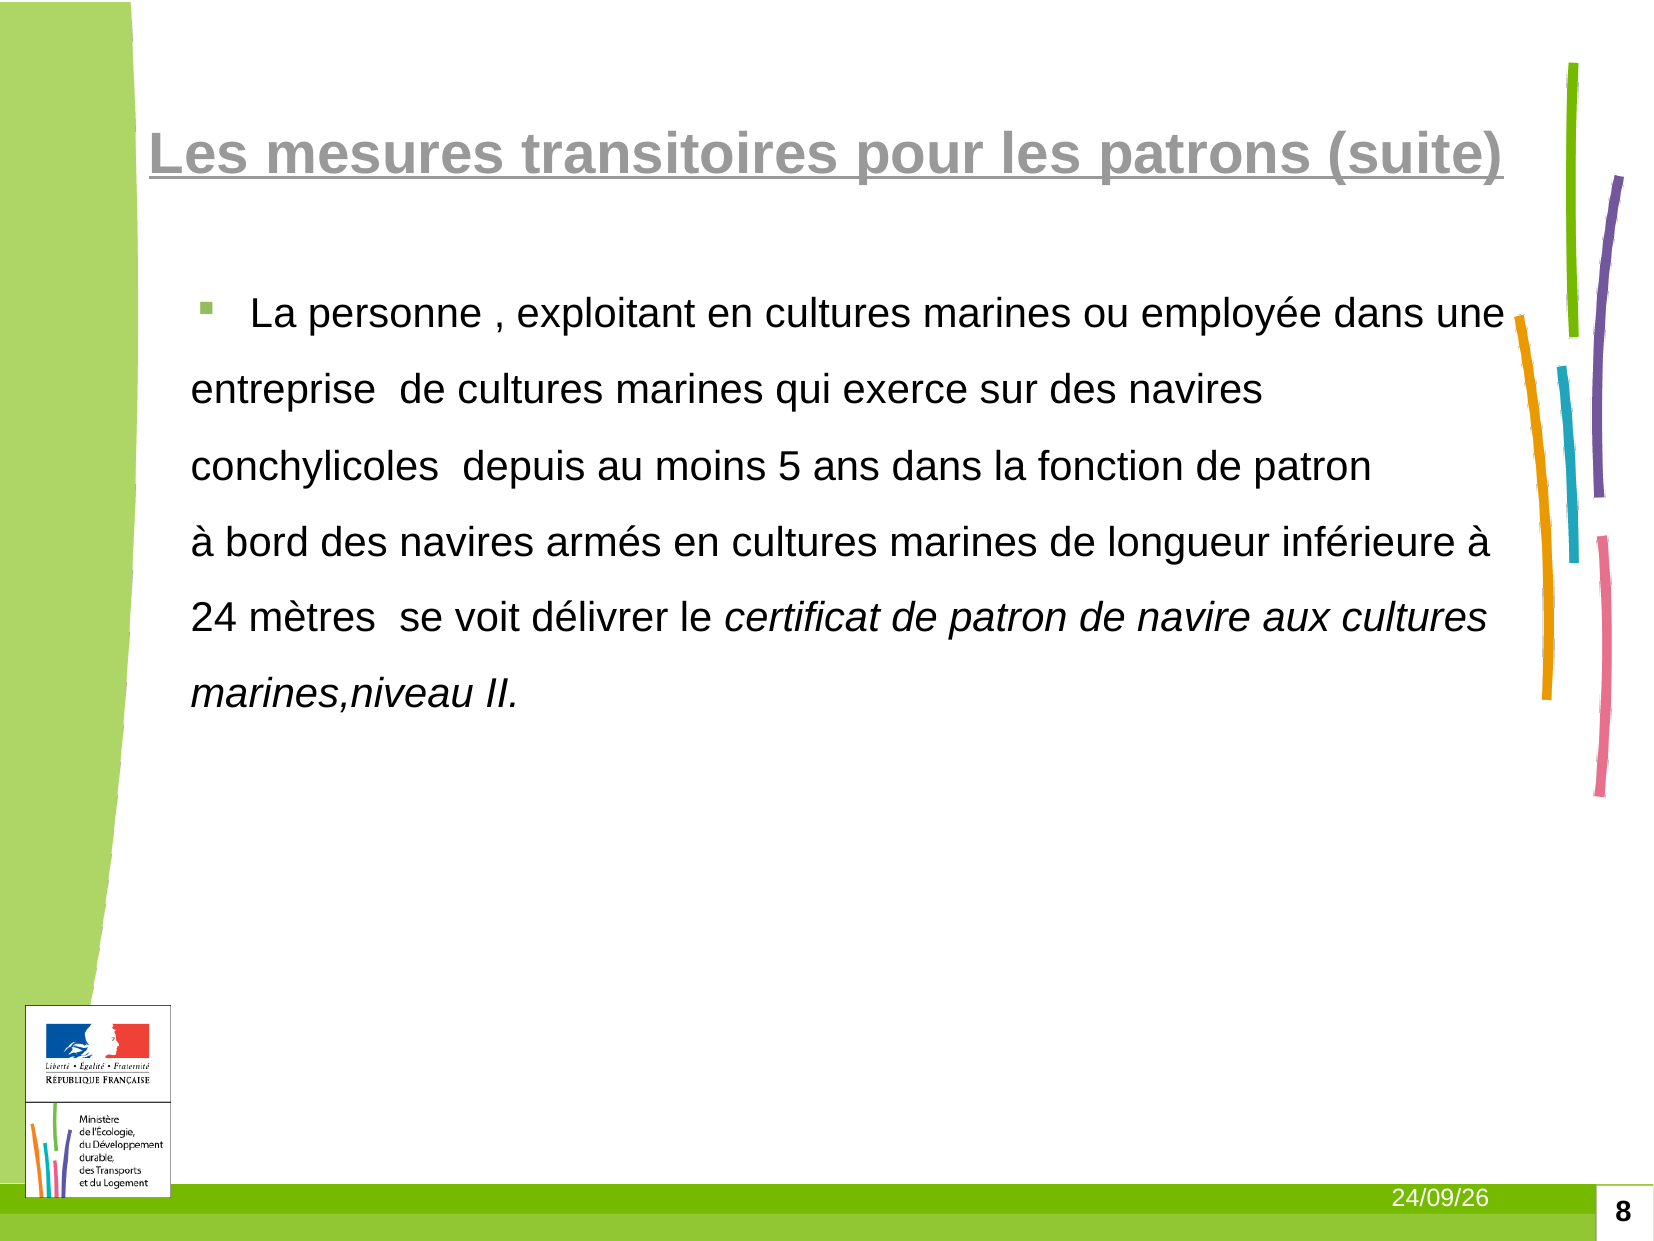

# Les mesures transitoires pour les patrons (suite)
La personne , exploitant en cultures marines ou employée dans une
 entreprise de cultures marines qui exerce sur des navires
 conchylicoles depuis au moins 5 ans dans la fonction de patron
 à bord des navires armés en cultures marines de longueur inférieure à
 24 mètres se voit délivrer le certificat de patron de navire aux cultures
 marines,niveau II.
8